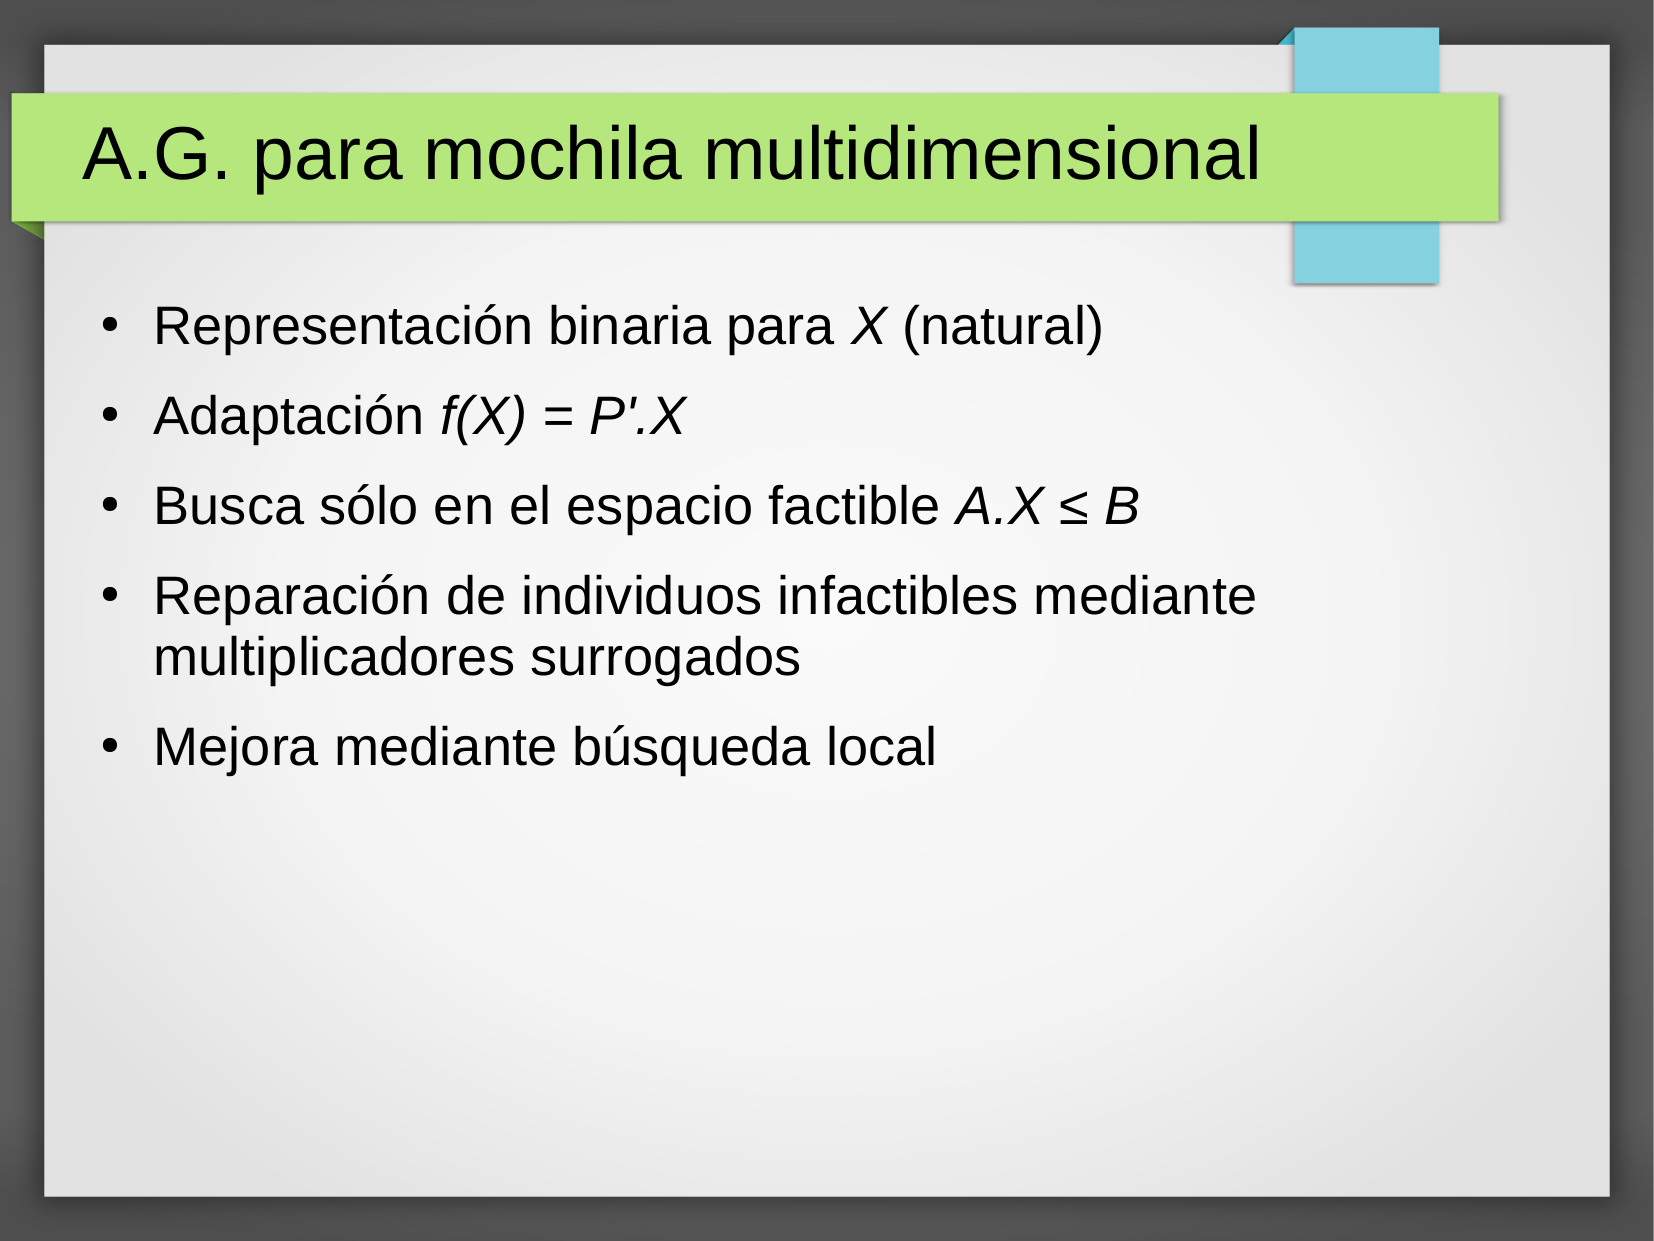

# A.G. para mochila multidimensional
Representación binaria para X (natural)
Adaptación f(X) = P'.X
Busca sólo en el espacio factible A.X ≤ B
Reparación de individuos infactibles mediante multiplicadores surrogados
Mejora mediante búsqueda local